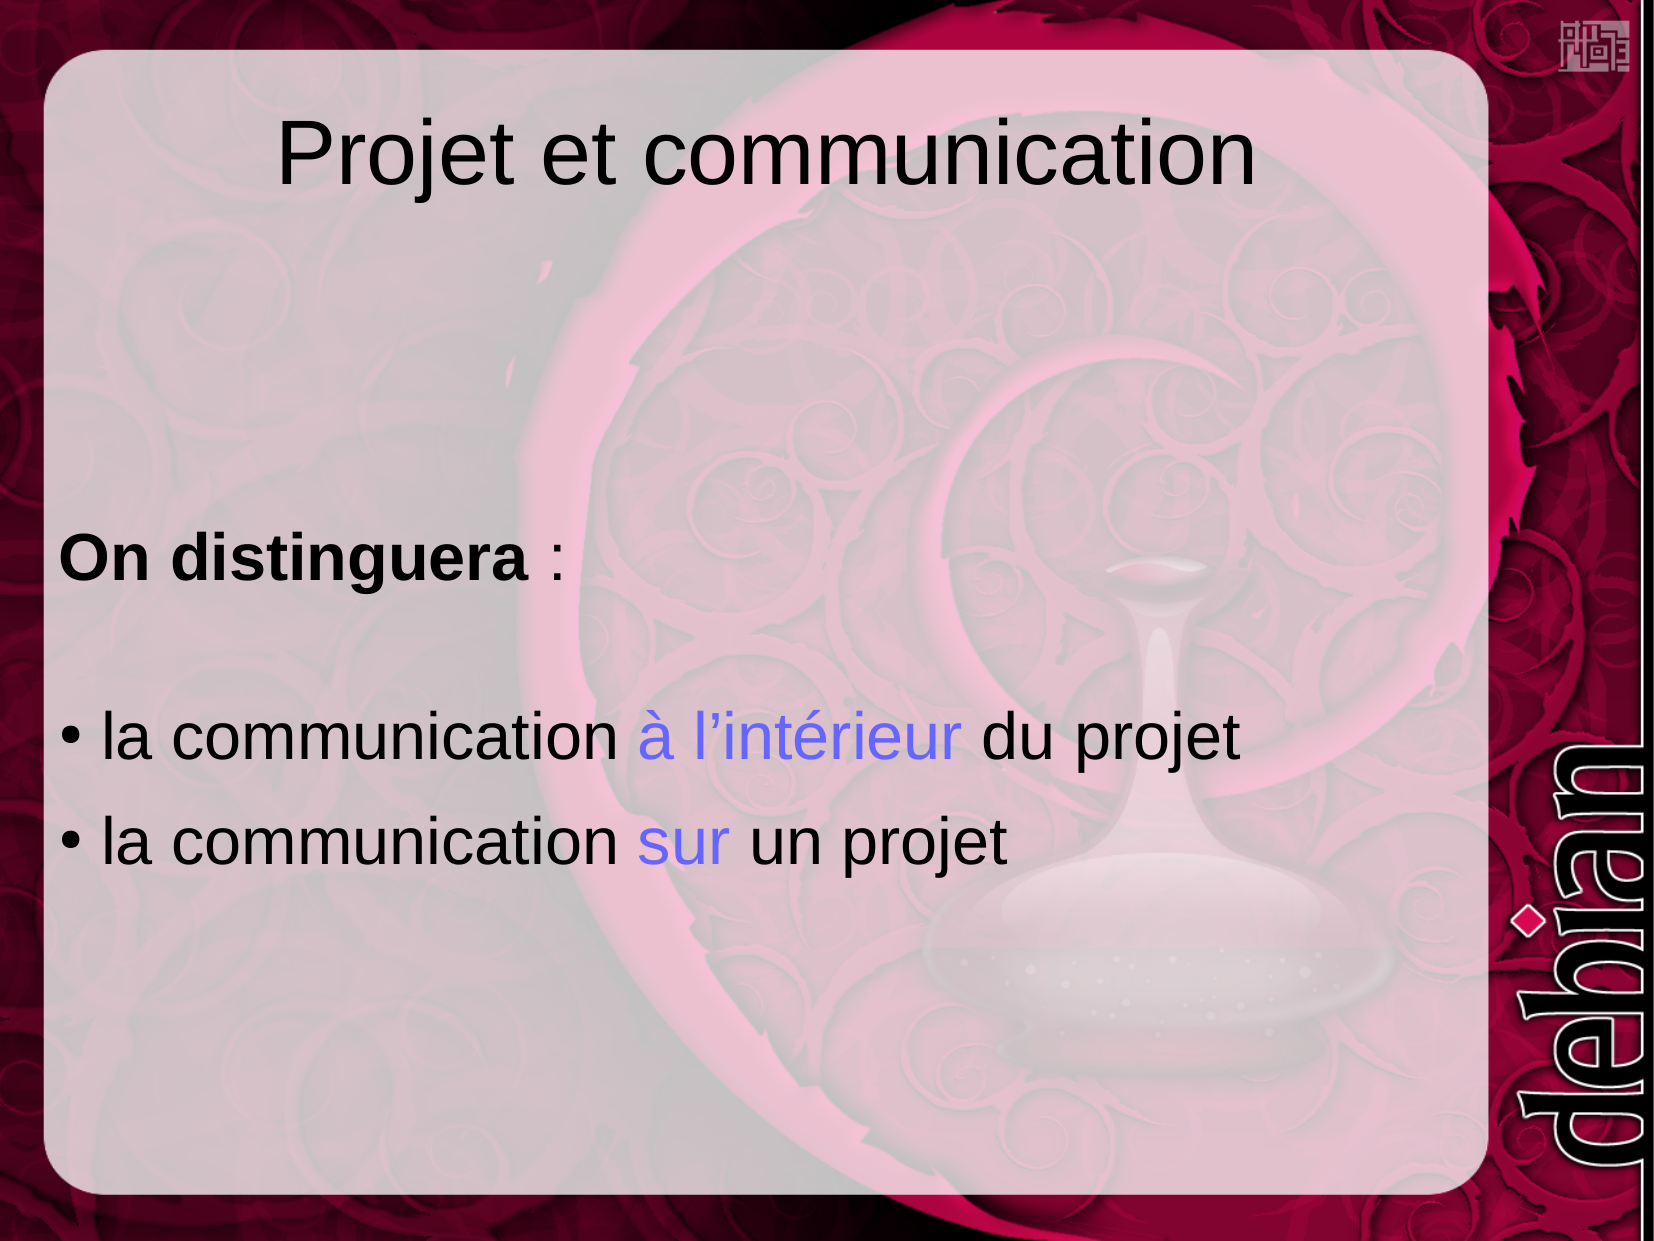

# Projet et communication
On distinguera :
 la communication à l’intérieur du projet
 la communication sur un projet